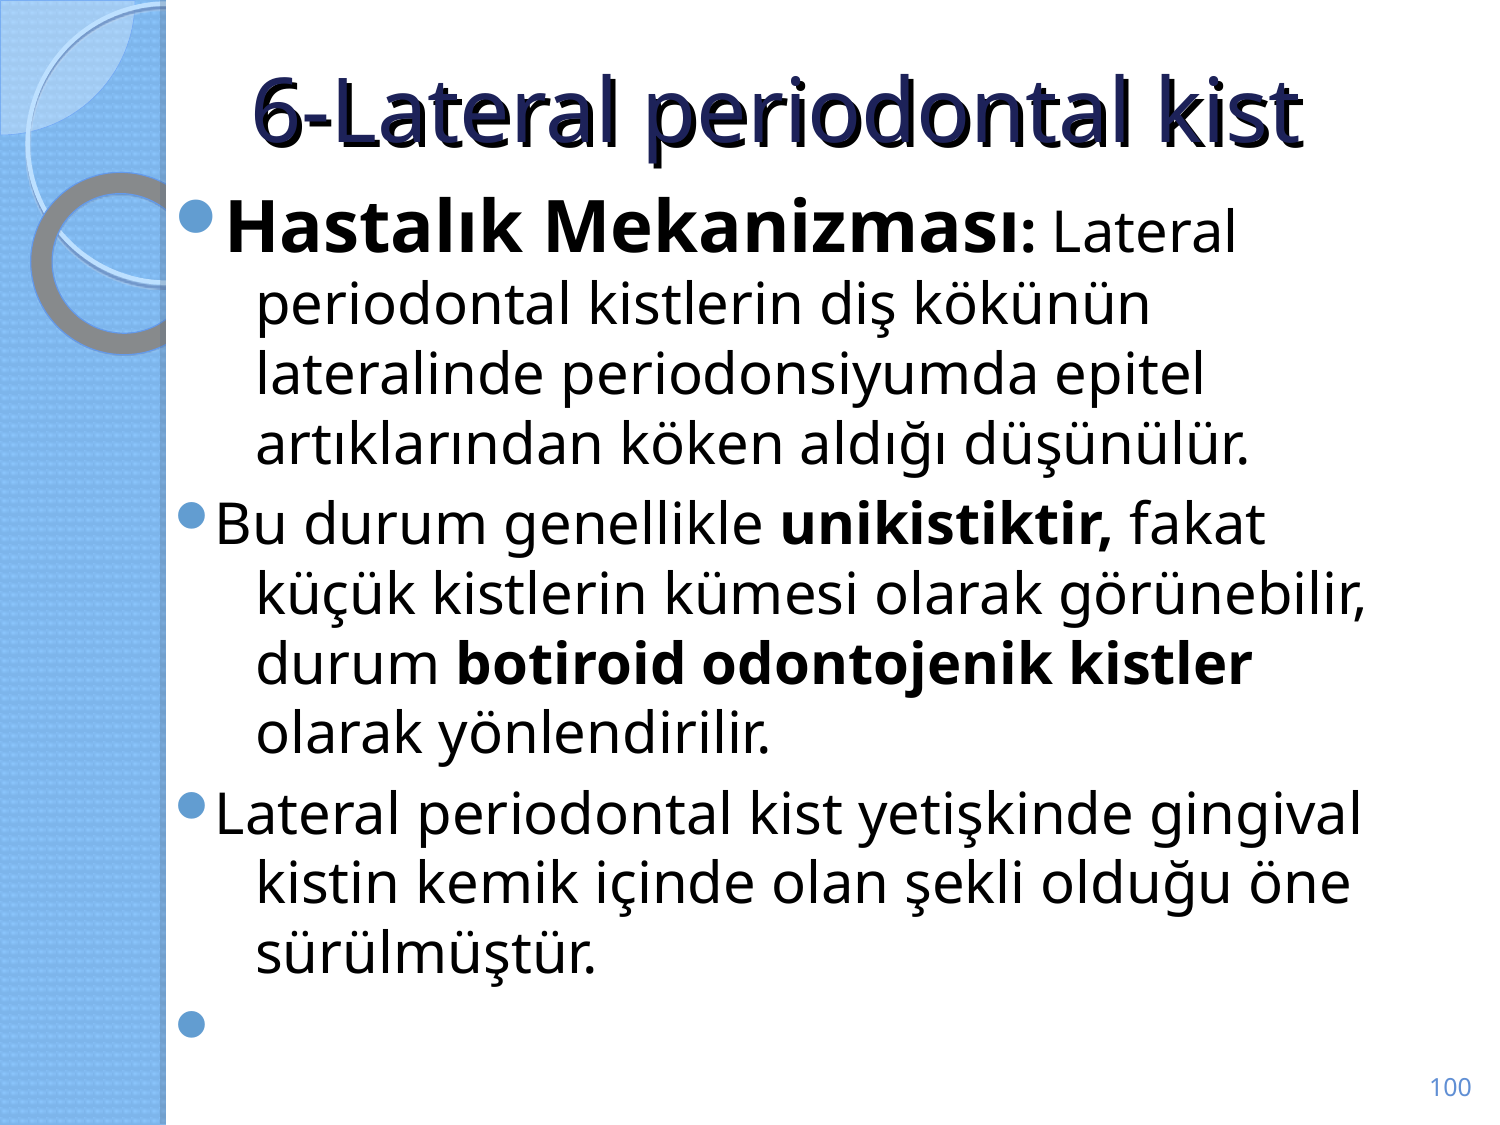

# 6-Lateral periodontal kist
Hastalık Mekanizması: Lateral periodontal kistlerin diş kökünün lateralinde periodonsiyumda epitel artıklarından köken aldığı düşünülür.
Bu durum genellikle unikistiktir, fakat küçük kistlerin kümesi olarak görünebilir, durum botiroid odontojenik kistler olarak yönlendirilir.
Lateral periodontal kist yetişkinde gingival kistin kemik içinde olan şekli olduğu öne sürülmüştür.